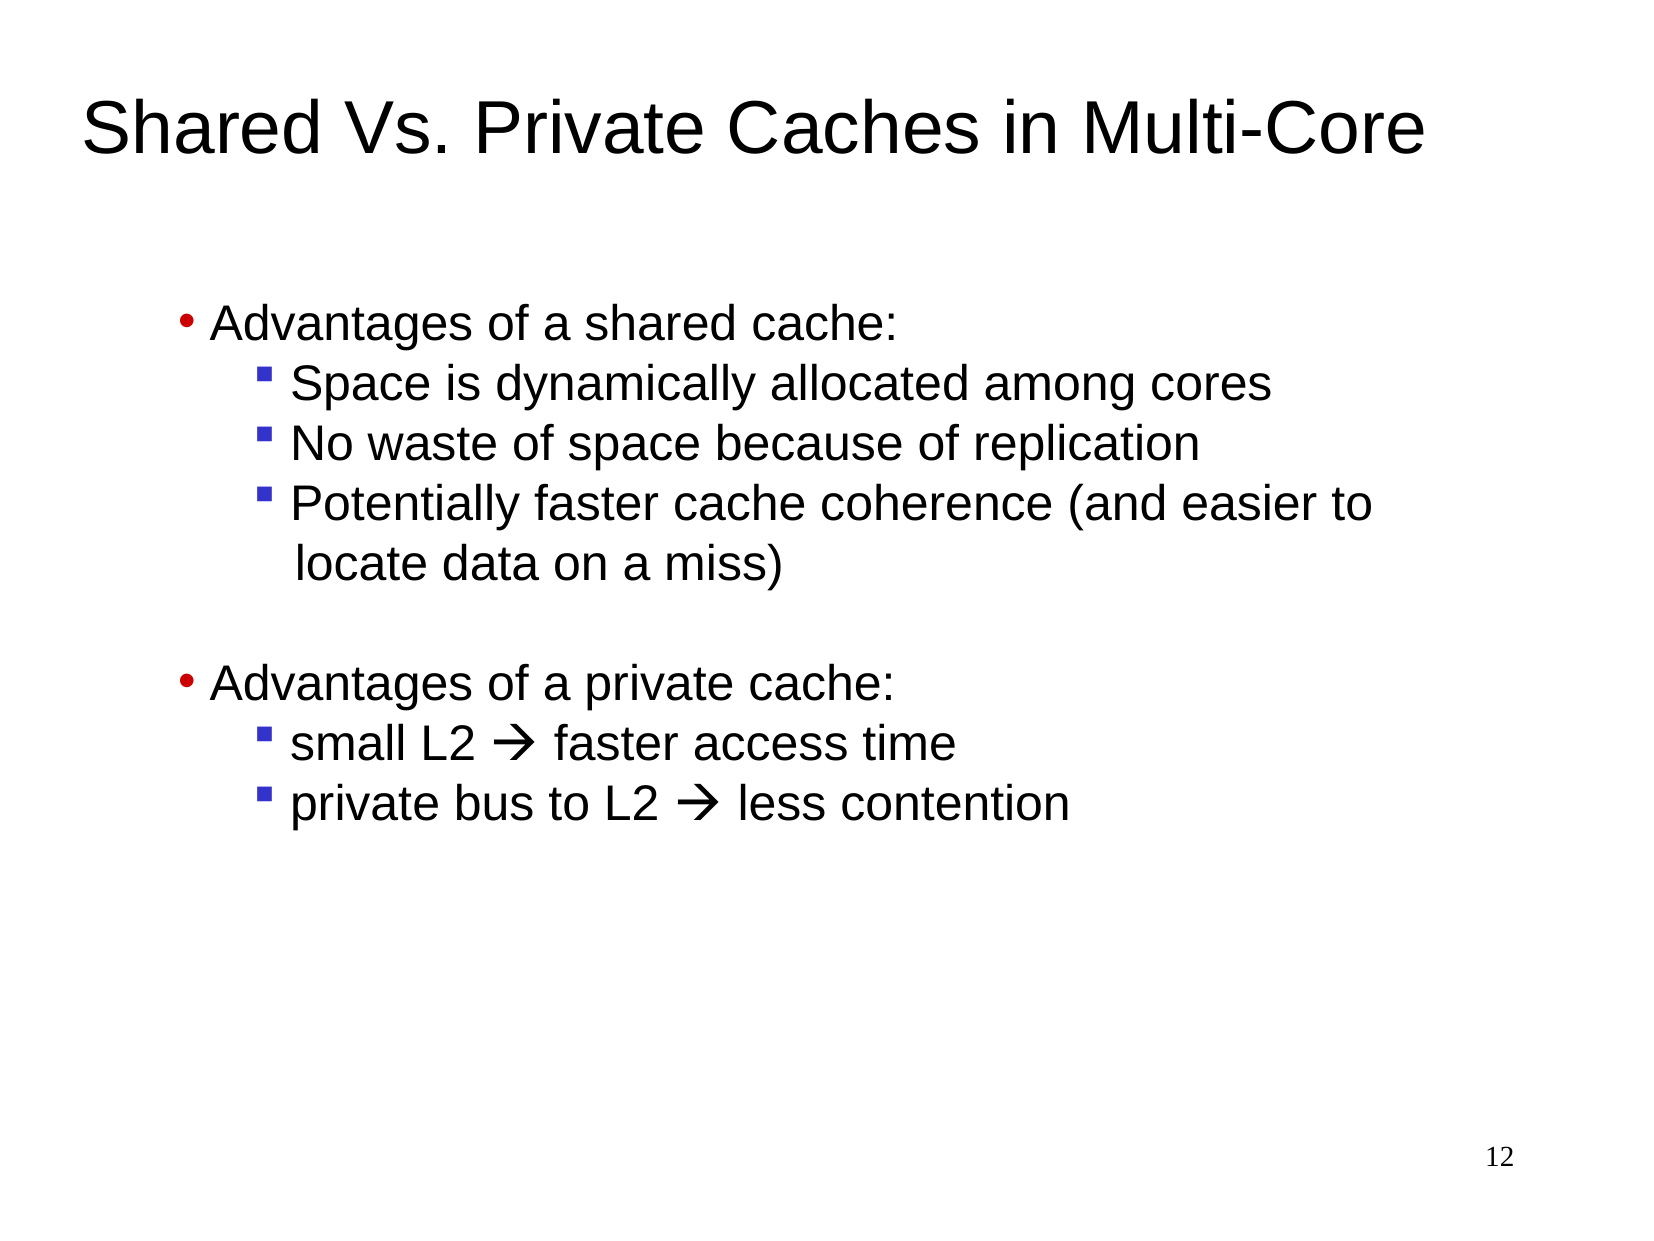

Shared Vs. Private Caches in Multi-Core
 Advantages of a shared cache:
 Space is dynamically allocated among cores
 No waste of space because of replication
 Potentially faster cache coherence (and easier to
 locate data on a miss)
 Advantages of a private cache:
 small L2  faster access time
 private bus to L2  less contention